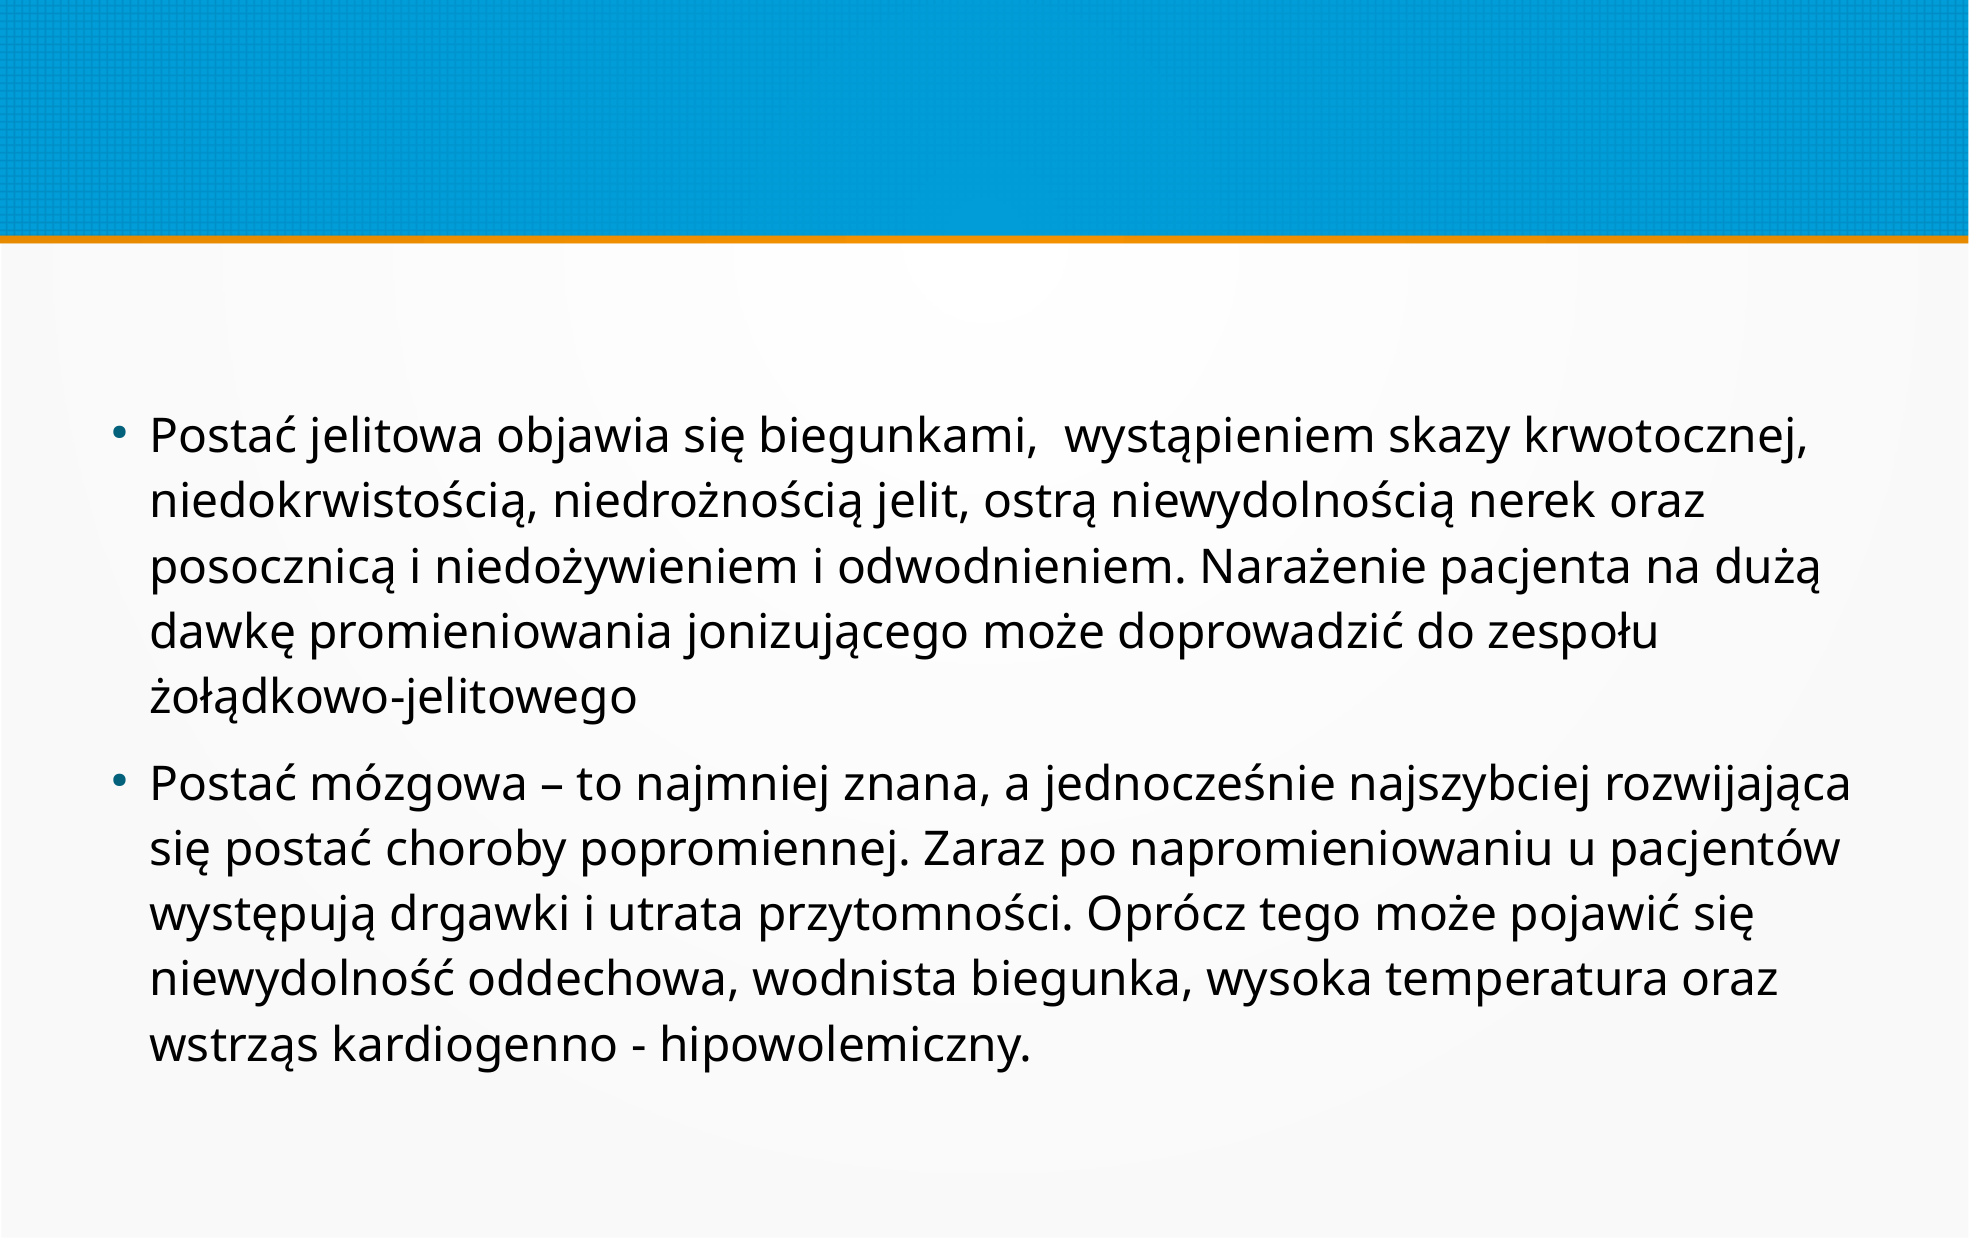

#
Postać jelitowa objawia się biegunkami, wystąpieniem skazy krwotocznej, niedokrwistością, niedrożnością jelit, ostrą niewydolnością nerek oraz posocznicą i niedożywieniem i odwodnieniem. Narażenie pacjenta na dużą dawkę promieniowania jonizującego może doprowadzić do zespołu żołądkowo-jelitowego
Postać mózgowa – to najmniej znana, a jednocześnie najszybciej rozwijająca się postać choroby popromiennej. Zaraz po napromieniowaniu u pacjentów występują drgawki i utrata przytomności. Oprócz tego może pojawić się niewydolność oddechowa, wodnista biegunka, wysoka temperatura oraz wstrząs kardiogenno - hipowolemiczny.